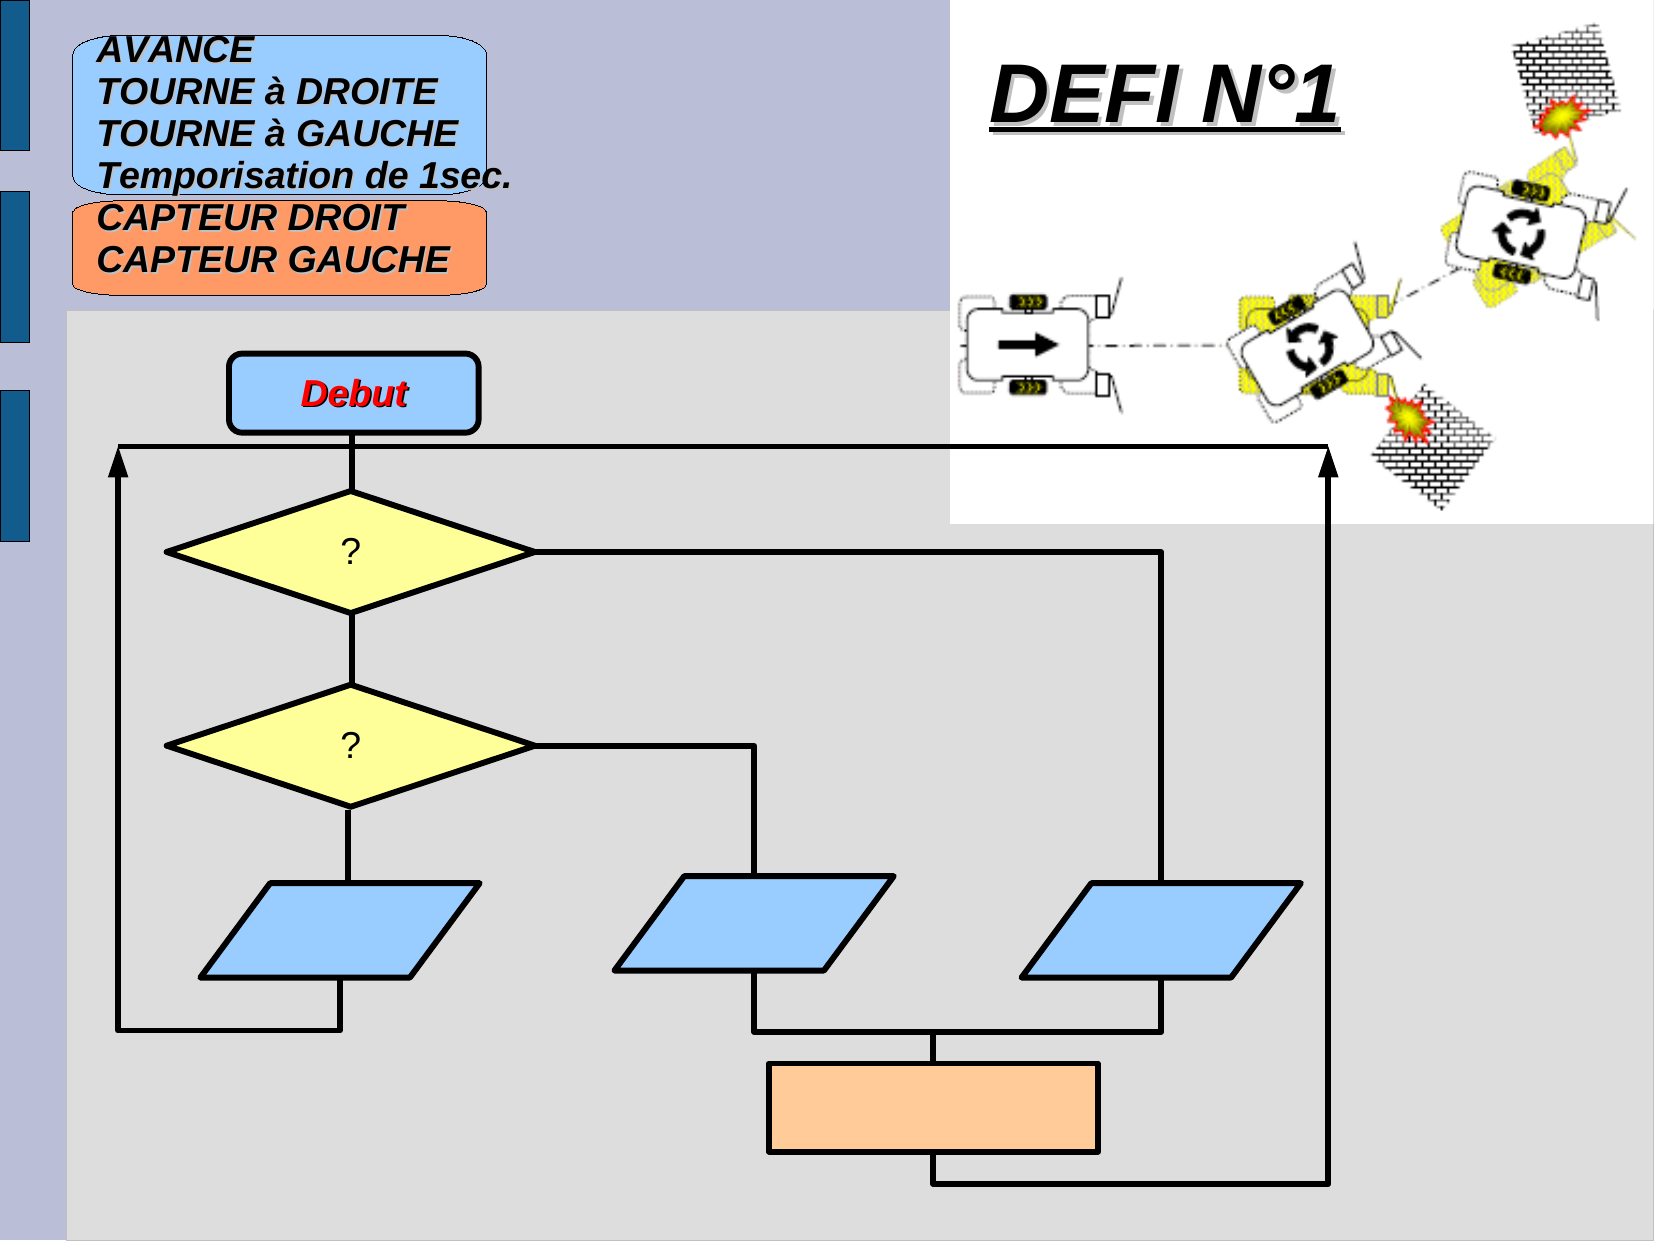

AVANCE
TOURNE à DROITE
TOURNE à GAUCHE
Temporisation de 1sec.
CAPTEUR DROIT
CAPTEUR GAUCHE
DEFI N°1
Debut
?
?